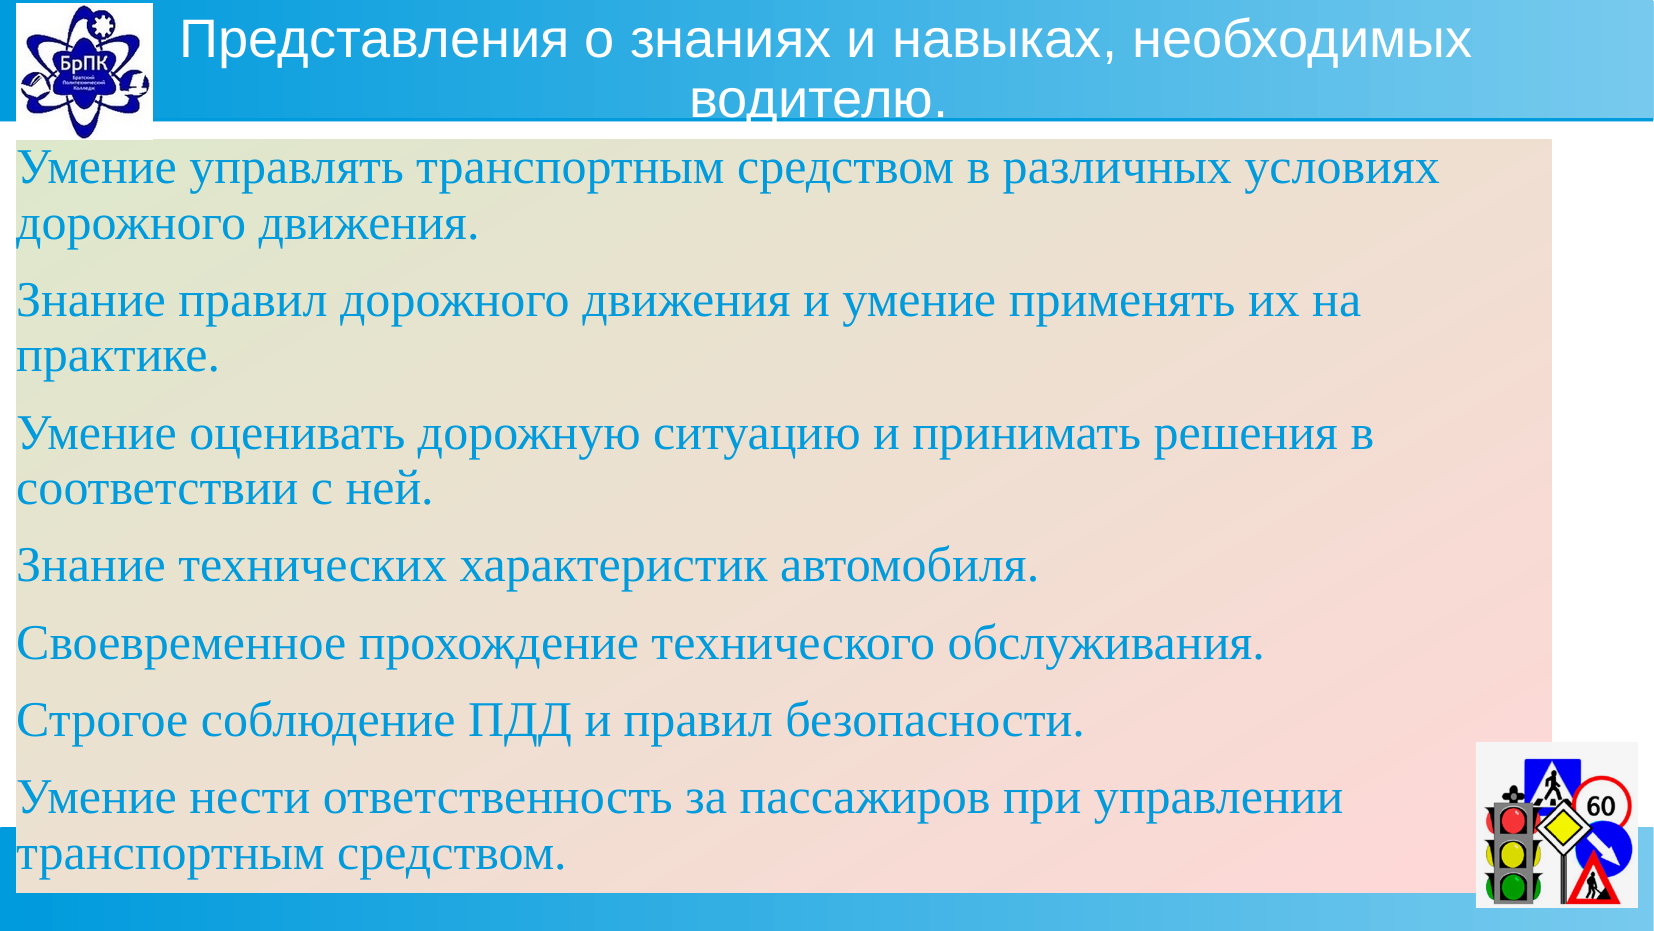

# Представления о знаниях и навыках, необходимых водителю.
Умение управлять транспортным средством в различных условиях дорожного движения.
Знание правил дорожного движения и умение применять их на практике.
Умение оценивать дорожную ситуацию и принимать решения в соответствии с ней.
Знание технических характеристик автомобиля.
Своевременное прохождение технического обслуживания.
Строгое соблюдение ПДД и правил безопасности.
Умение нести ответственность за пассажиров при управлении транспортным средством.
13